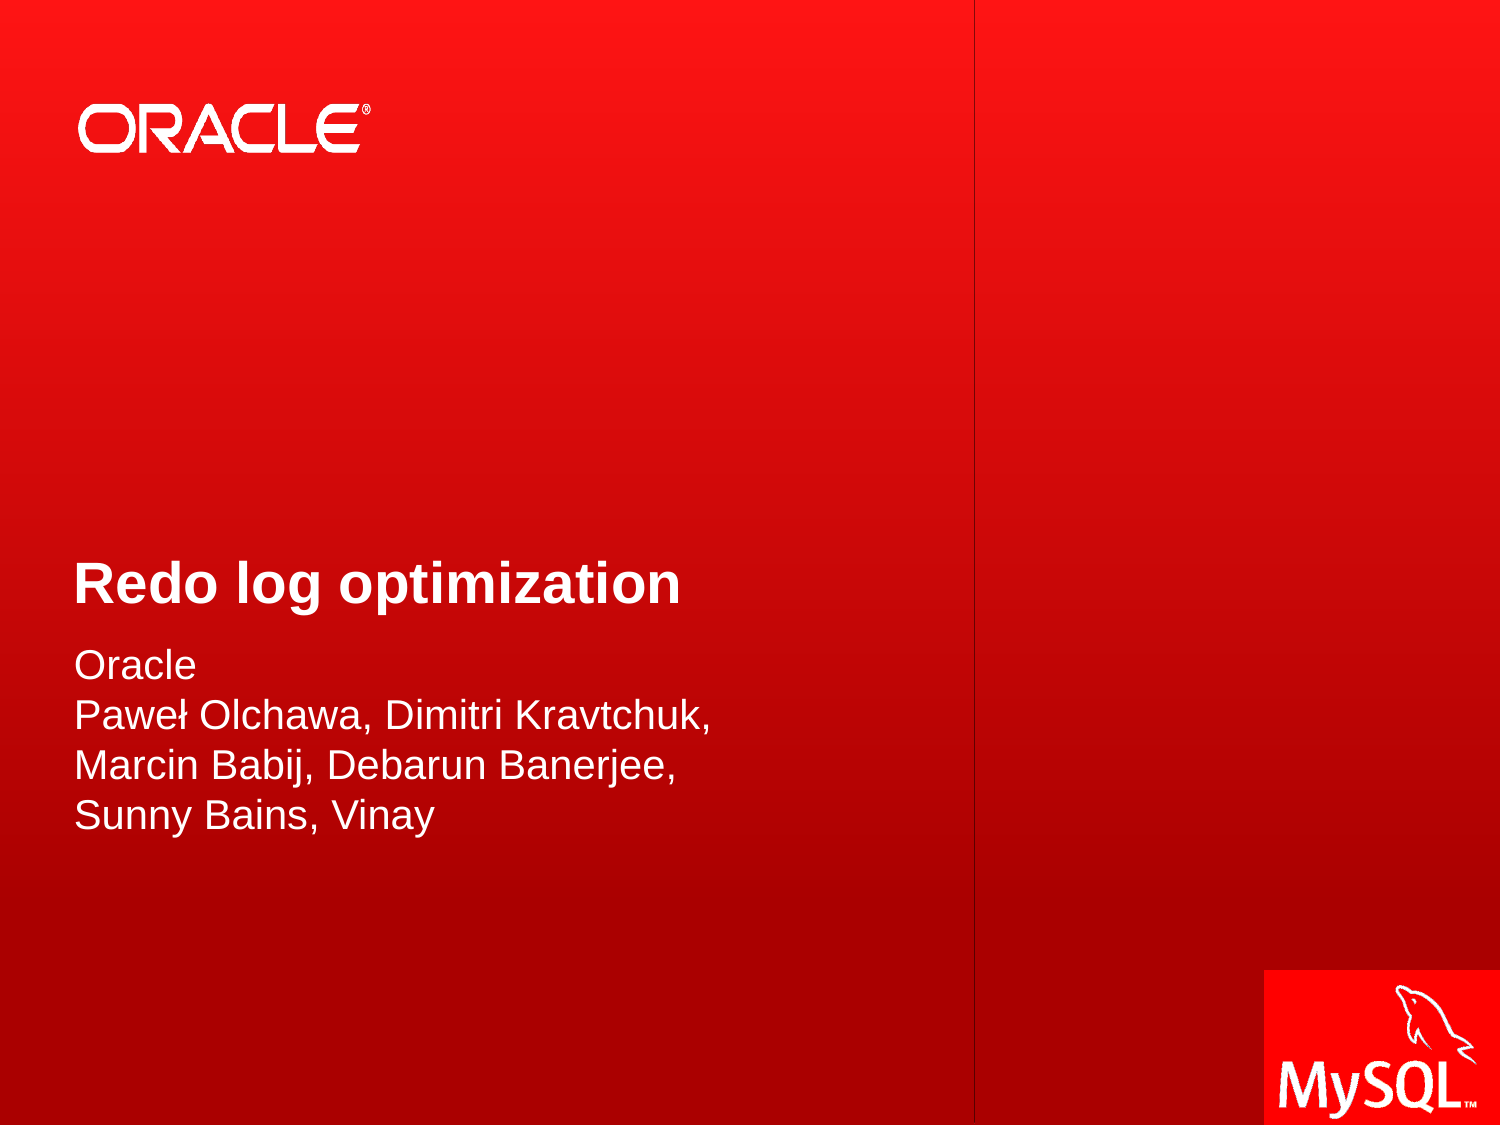

# Redo log optimization
Oracle
Paweł Olchawa, Dimitri Kravtchuk, Marcin Babij, Debarun Banerjee,
Sunny Bains, Vinay